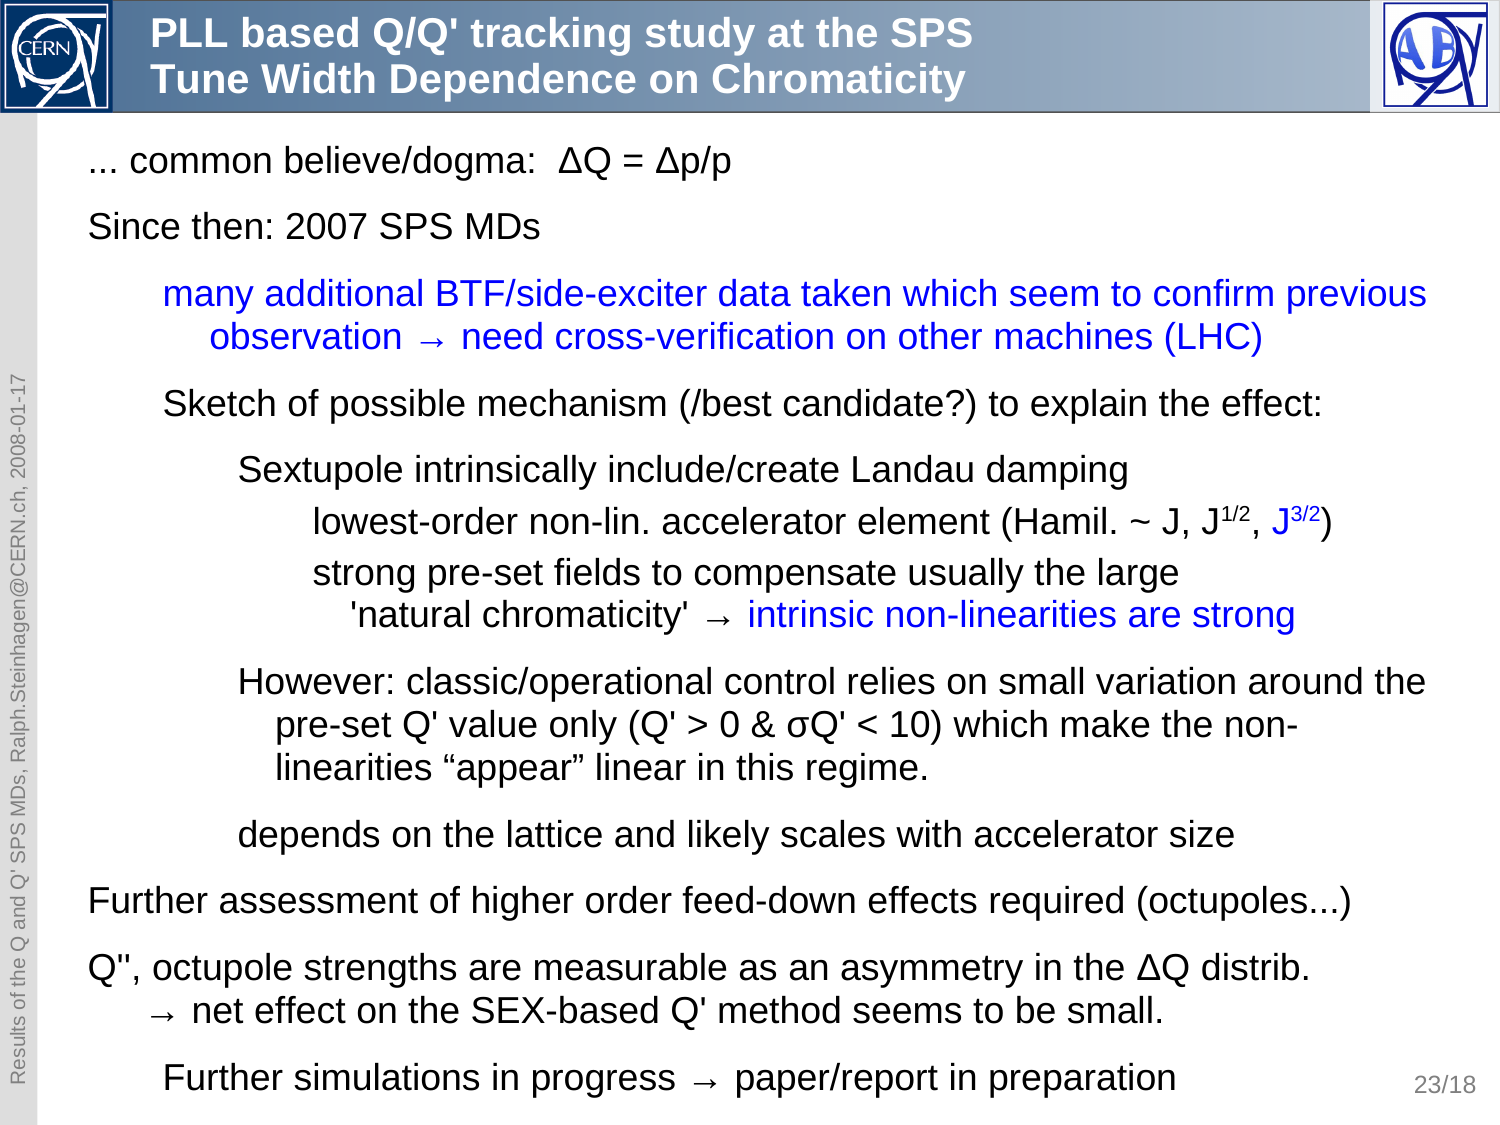

# PLL based Q/Q' tracking study at the SPS Tune Width Dependence on Chromaticity
... common believe/dogma: ΔQ = Δp/p
Since then: 2007 SPS MDs
many additional BTF/side-exciter data taken which seem to confirm previous observation → need cross-verification on other machines (LHC)
Sketch of possible mechanism (/best candidate?) to explain the effect:
Sextupole intrinsically include/create Landau damping
lowest-order non-lin. accelerator element (Hamil. ~ J, J1/2, J3/2)
strong pre-set fields to compensate usually the large 	 'natural chromaticity' → intrinsic non-linearities are strong
However: classic/operational control relies on small variation around the pre-set Q' value only (Q' > 0 & σQ' < 10) which make the non-linearities “appear” linear in this regime.
depends on the lattice and likely scales with accelerator size
Further assessment of higher order feed-down effects required (octupoles...)
Q'', octupole strengths are measurable as an asymmetry in the ΔQ distrib. 	→ net effect on the SEX-based Q' method seems to be small.
Further simulations in progress → paper/report in preparation